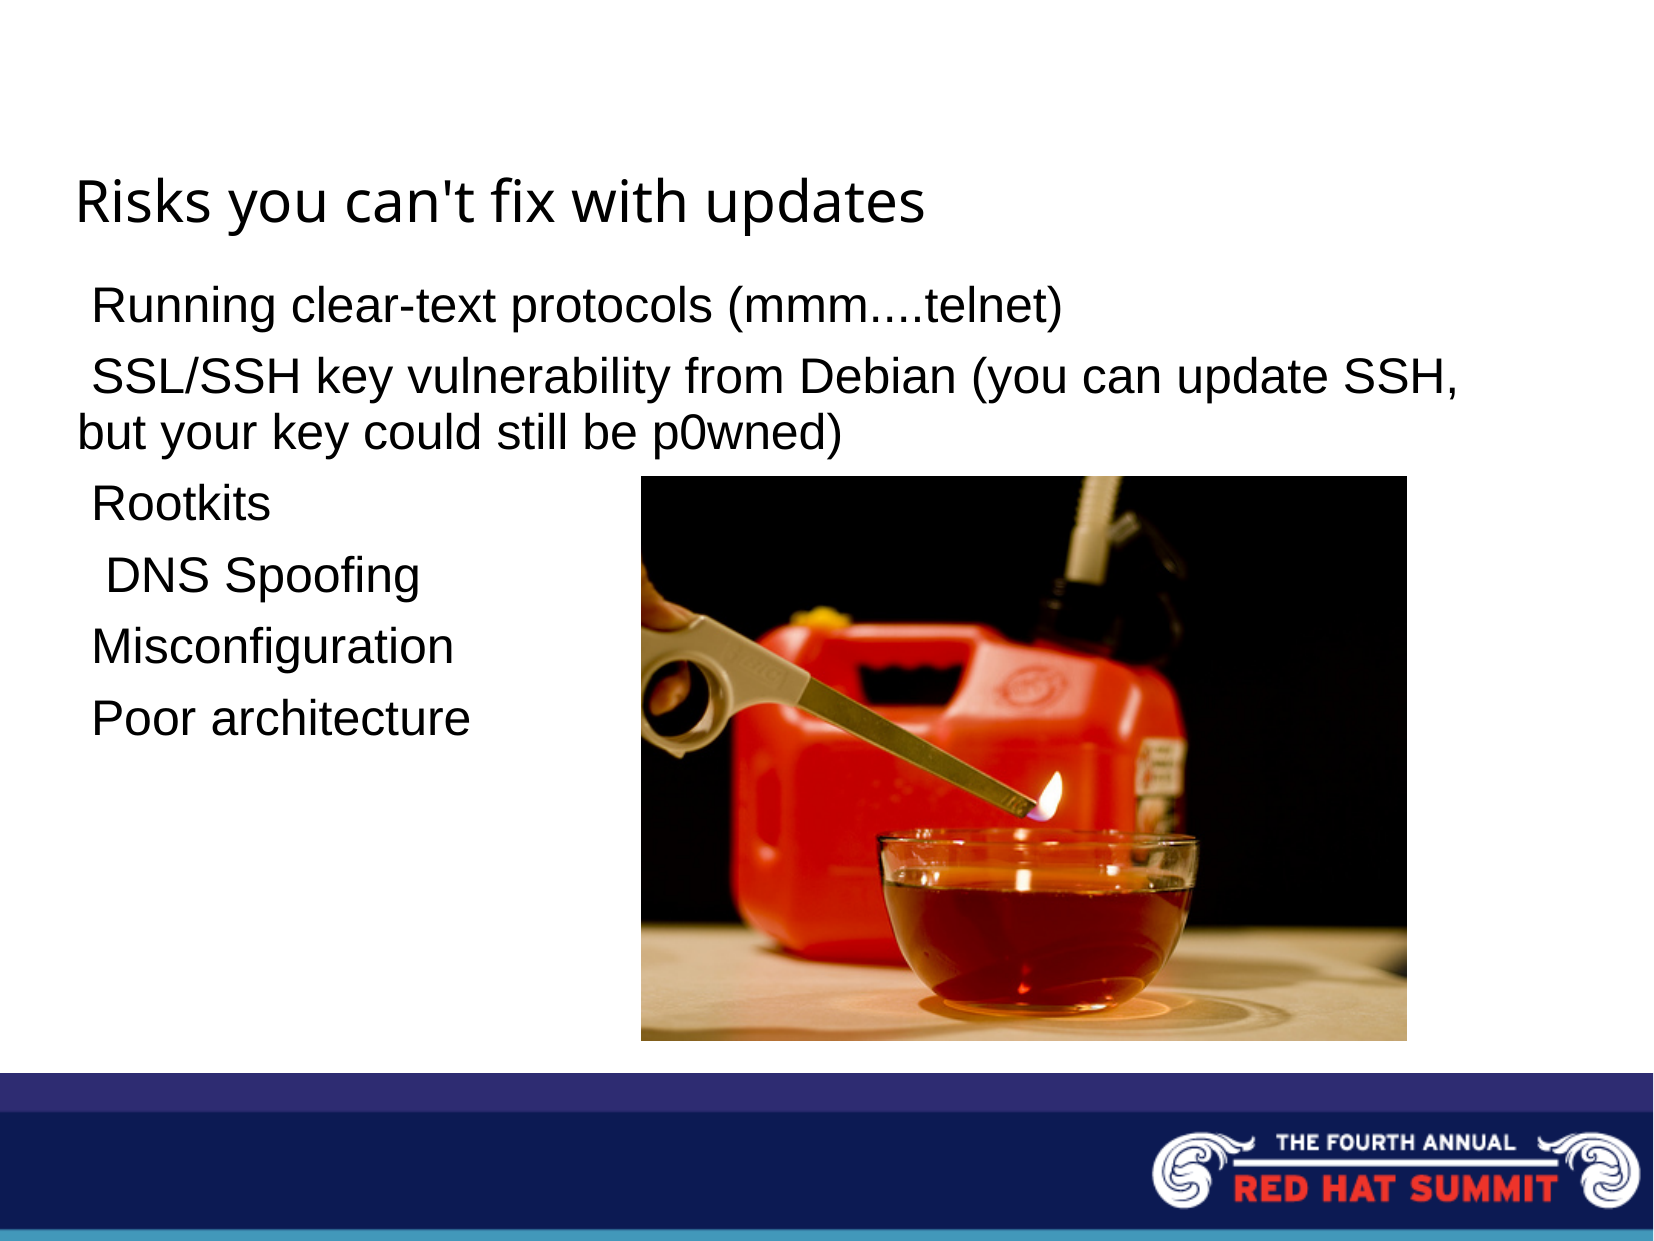

# Risks you can't fix with updates
 Running clear-text protocols (mmm....telnet)
 SSL/SSH key vulnerability from Debian (you can update SSH, but your key could still be p0wned)
 Rootkits
 DNS Spoofing
 Misconfiguration
 Poor architecture